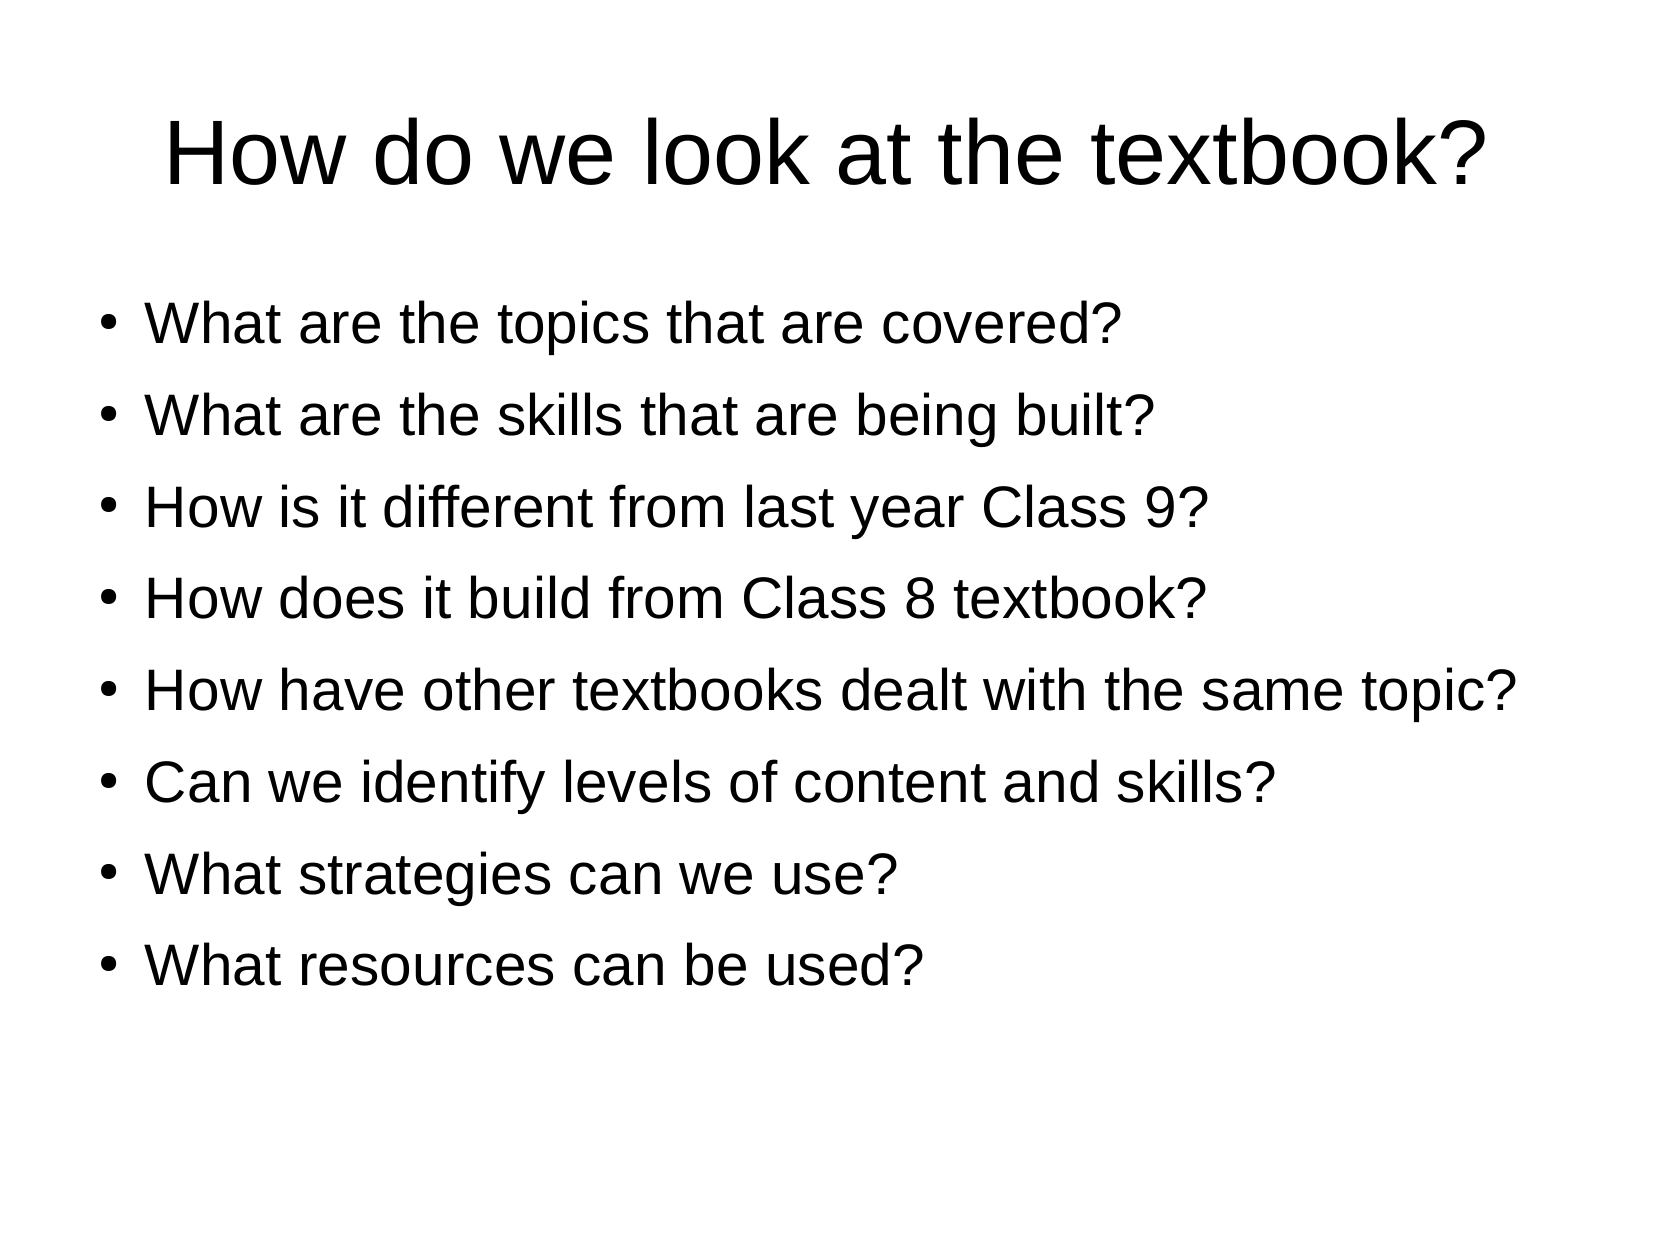

# How do we look at the textbook?
What are the topics that are covered?
What are the skills that are being built?
How is it different from last year Class 9?
How does it build from Class 8 textbook?
How have other textbooks dealt with the same topic?
Can we identify levels of content and skills?
What strategies can we use?
What resources can be used?